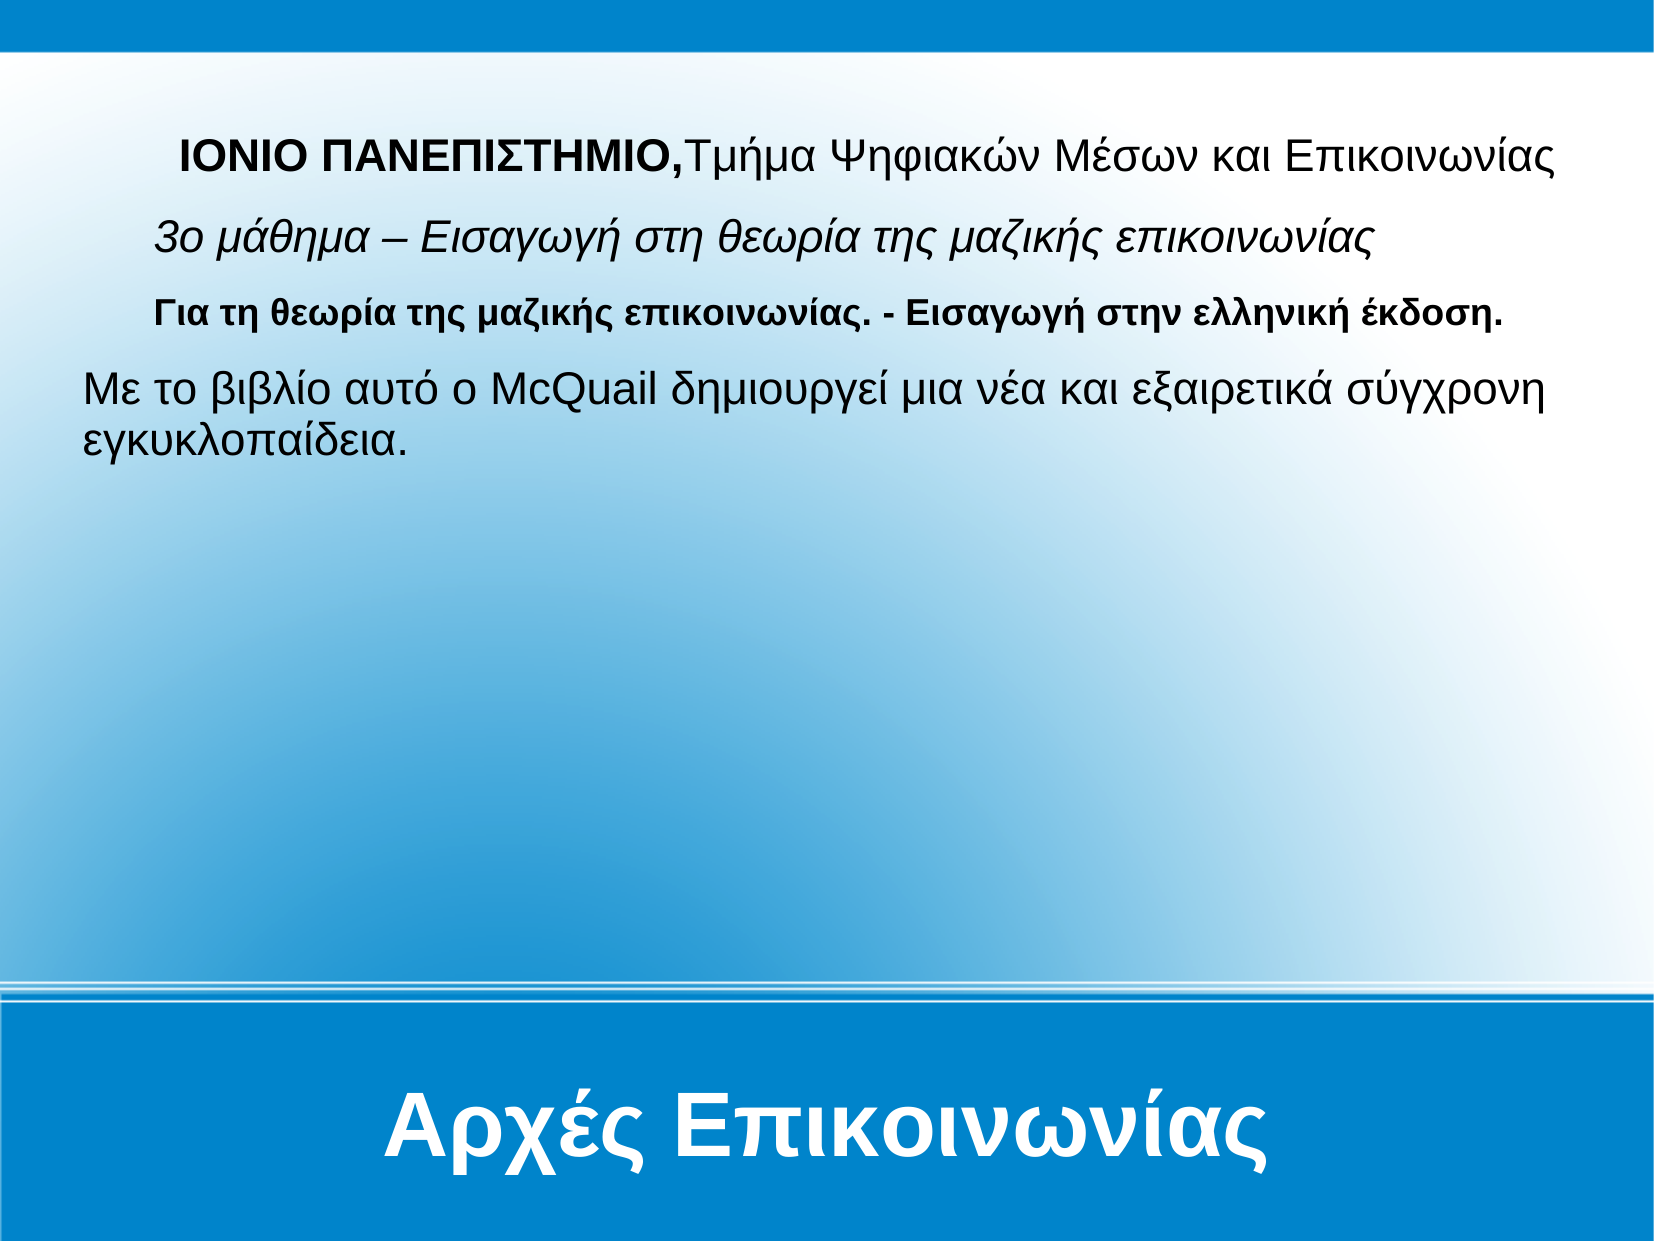

ΙΟΝΙΟ ΠΑΝΕΠΙΣΤΗΜΙΟ,Τμήμα Ψηφιακών Μέσων και Επικοινωνίας
3ο μάθημα – Εισαγωγή στη θεωρία της μαζικής επικοινωνίας
Για τη θεωρία της μαζικής επικοινωνίας. - Εισαγωγή στην ελληνική έκδοση.
Με το βιβλίο αυτό ο McQuail δημιουργεί μια νέα και εξαιρετικά σύγχρονη εγκυκλοπαίδεια.
# Αρχές Επικοινωνίας